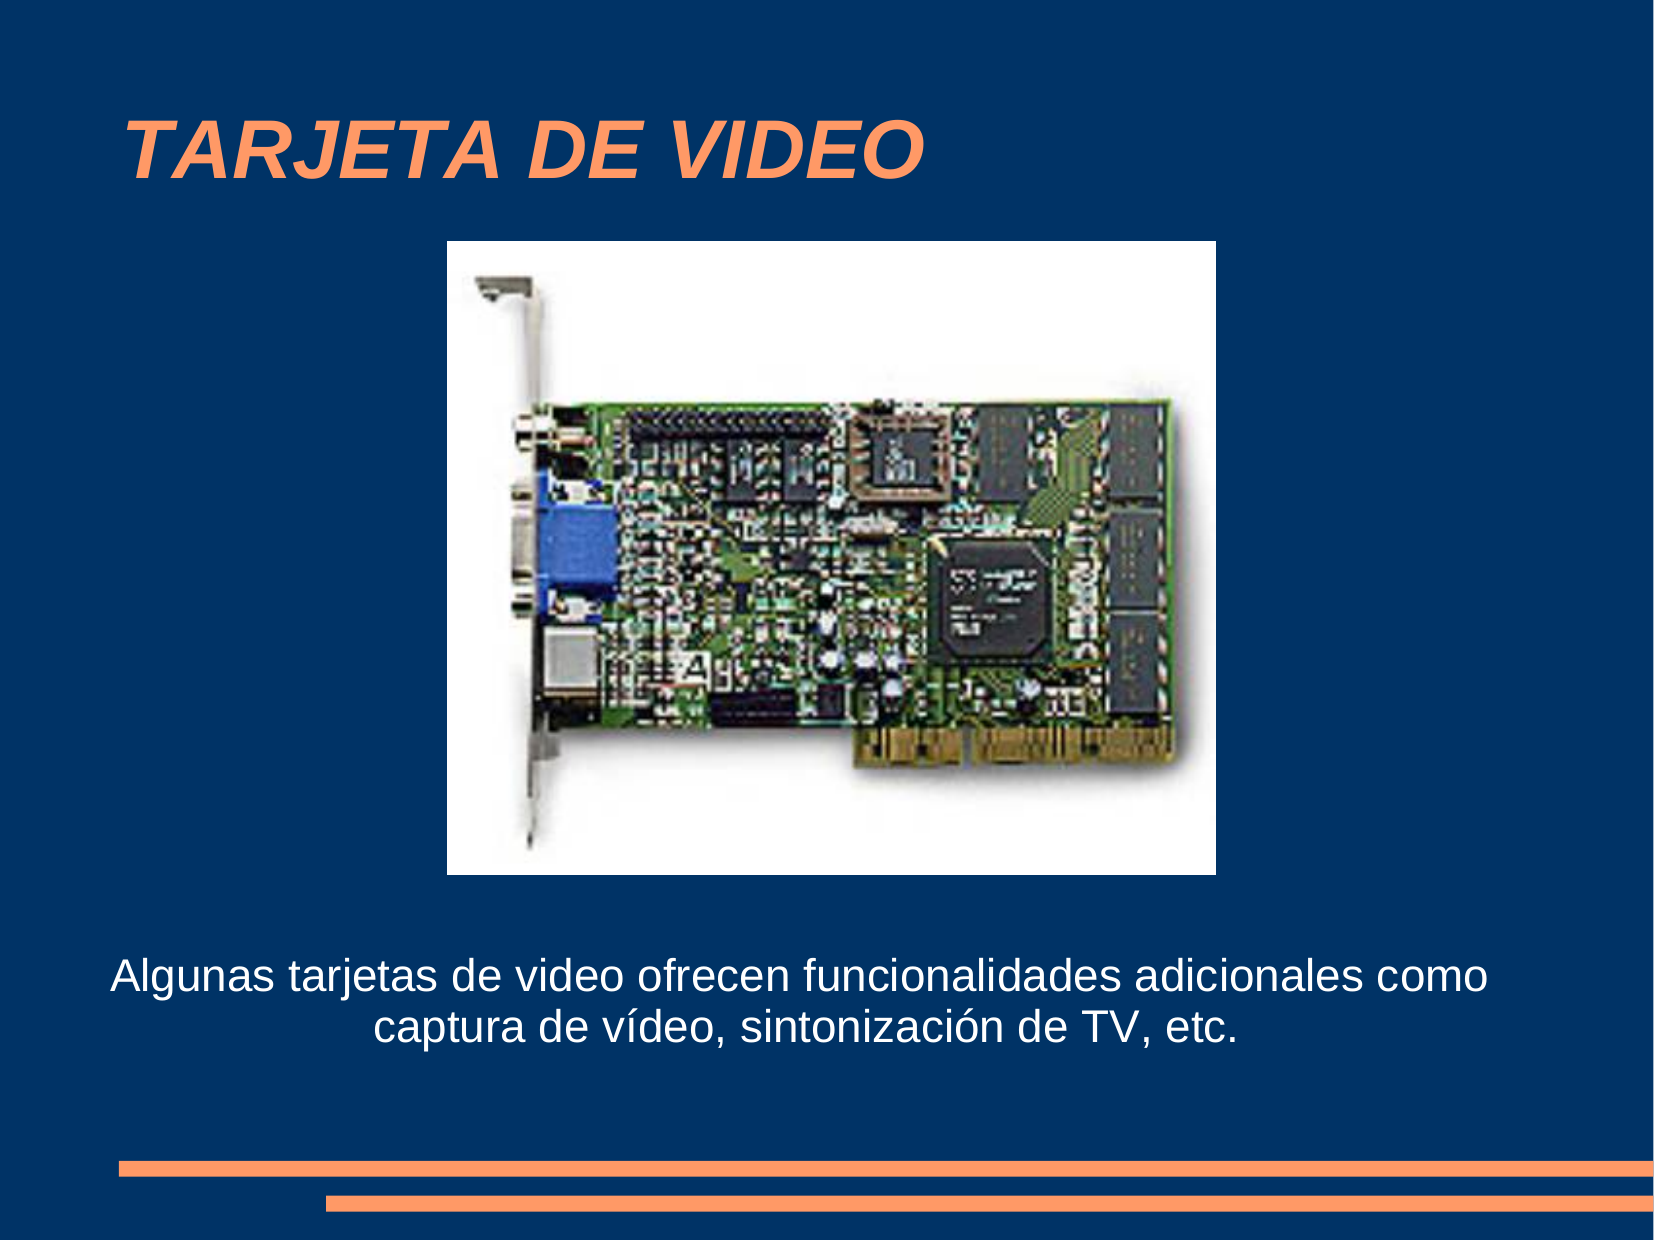

# TARJETA DE VIDEO
Algunas tarjetas de video ofrecen funcionalidades adicionales como
captura de vídeo, sintonización de TV, etc.